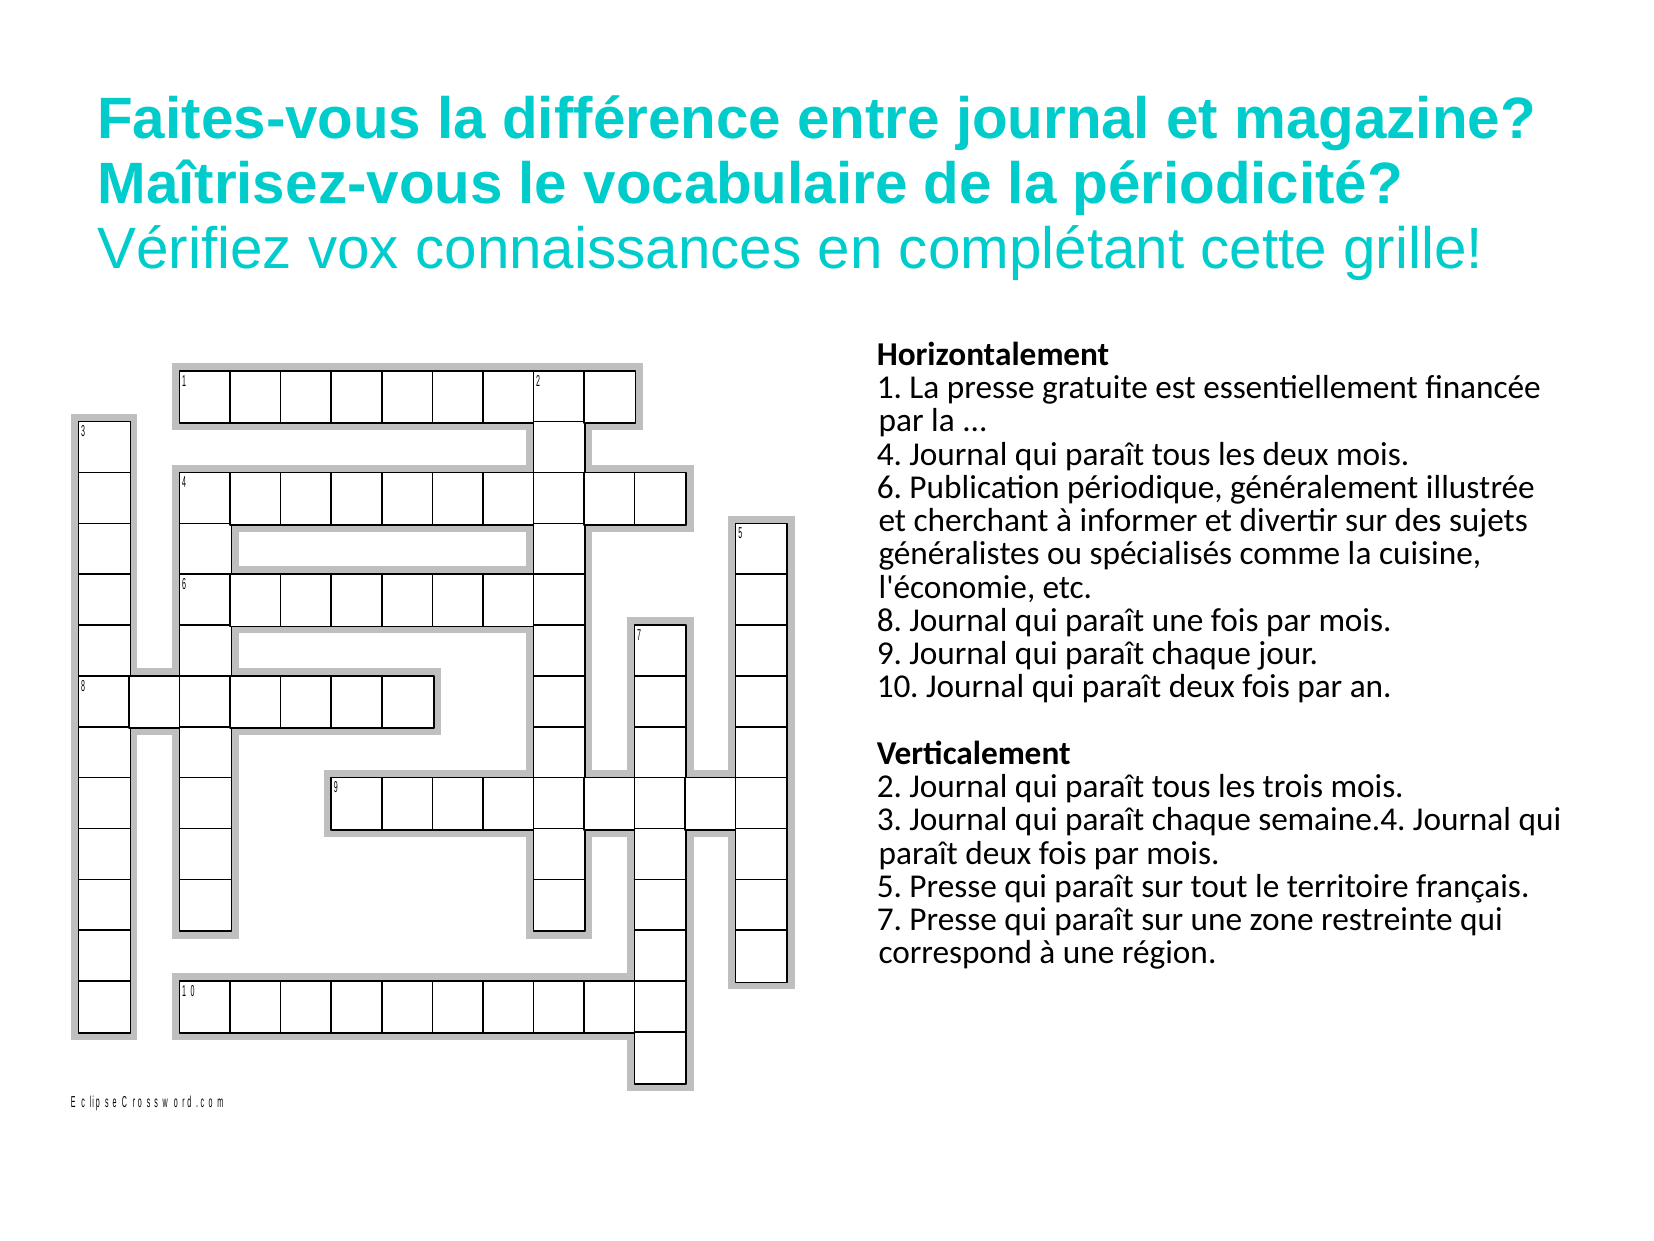

Faites-vous la différence entre journal et magazine? Maîtrisez-vous le vocabulaire de la périodicité?
Vérifiez vox connaissances en complétant cette grille!
Horizontalement
1. La presse gratuite est essentiellement financée par la ...
4. Journal qui paraît tous les deux mois.
6. Publication périodique, généralement illustrée et cherchant à informer et divertir sur des sujets généralistes ou spécialisés comme la cuisine, l'économie, etc.
8. Journal qui paraît une fois par mois.
9. Journal qui paraît chaque jour.
10. Journal qui paraît deux fois par an.
Verticalement
2. Journal qui paraît tous les trois mois.
3. Journal qui paraît chaque semaine.4. Journal qui paraît deux fois par mois.
5. Presse qui paraît sur tout le territoire français.
7. Presse qui paraît sur une zone restreinte qui correspond à une région.